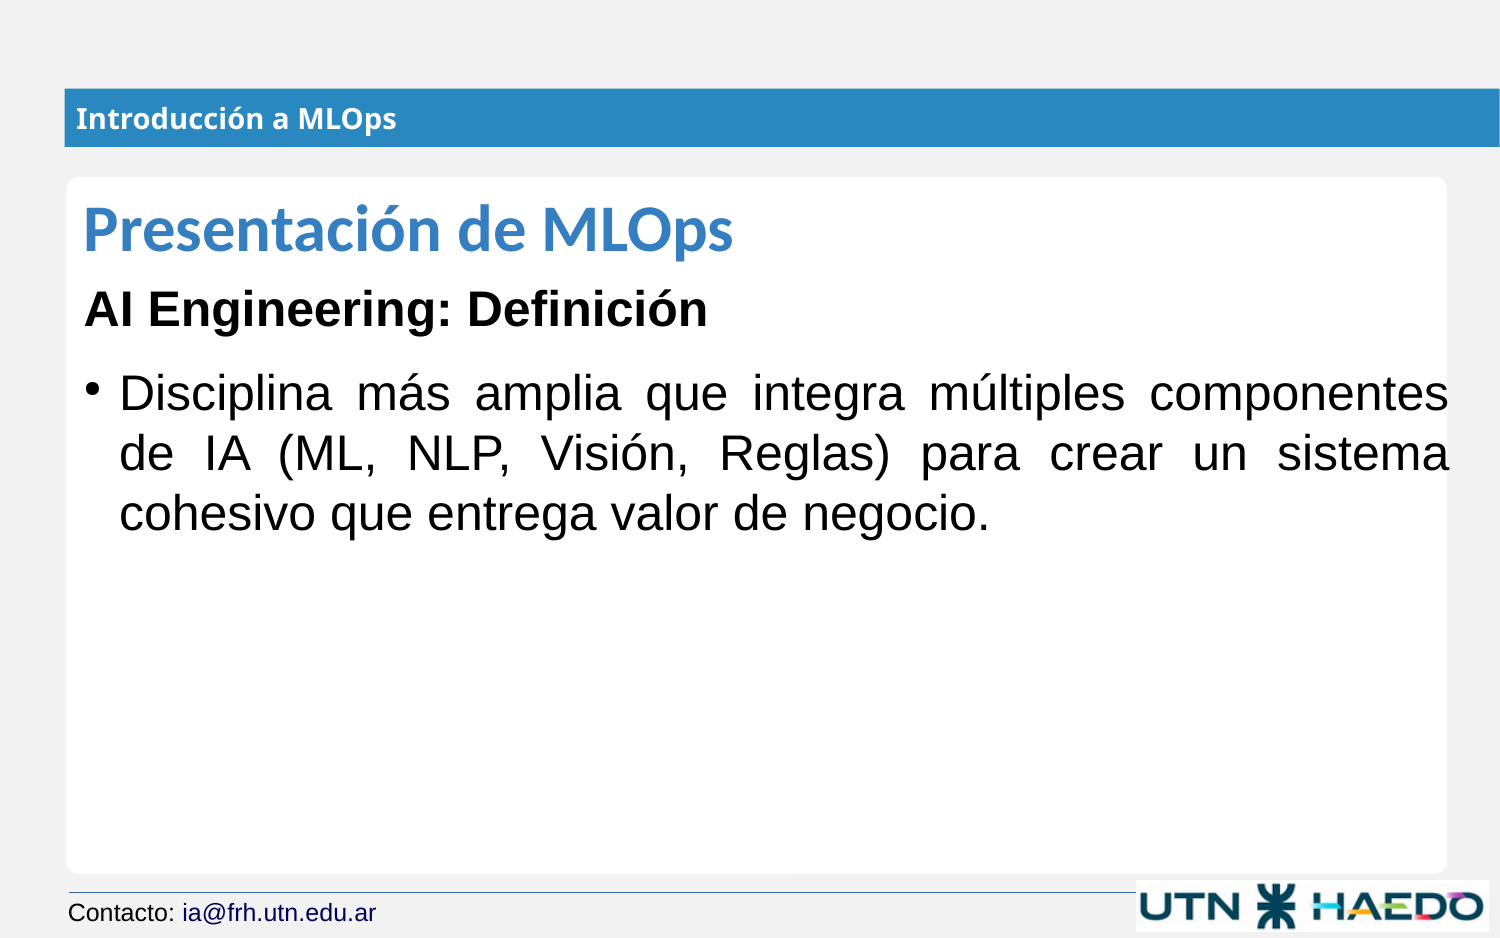

Introducción a MLOps
Presentación de MLOps
AI Engineering: Definición
Disciplina más amplia que integra múltiples componentes de IA (ML, NLP, Visión, Reglas) para crear un sistema cohesivo que entrega valor de negocio.